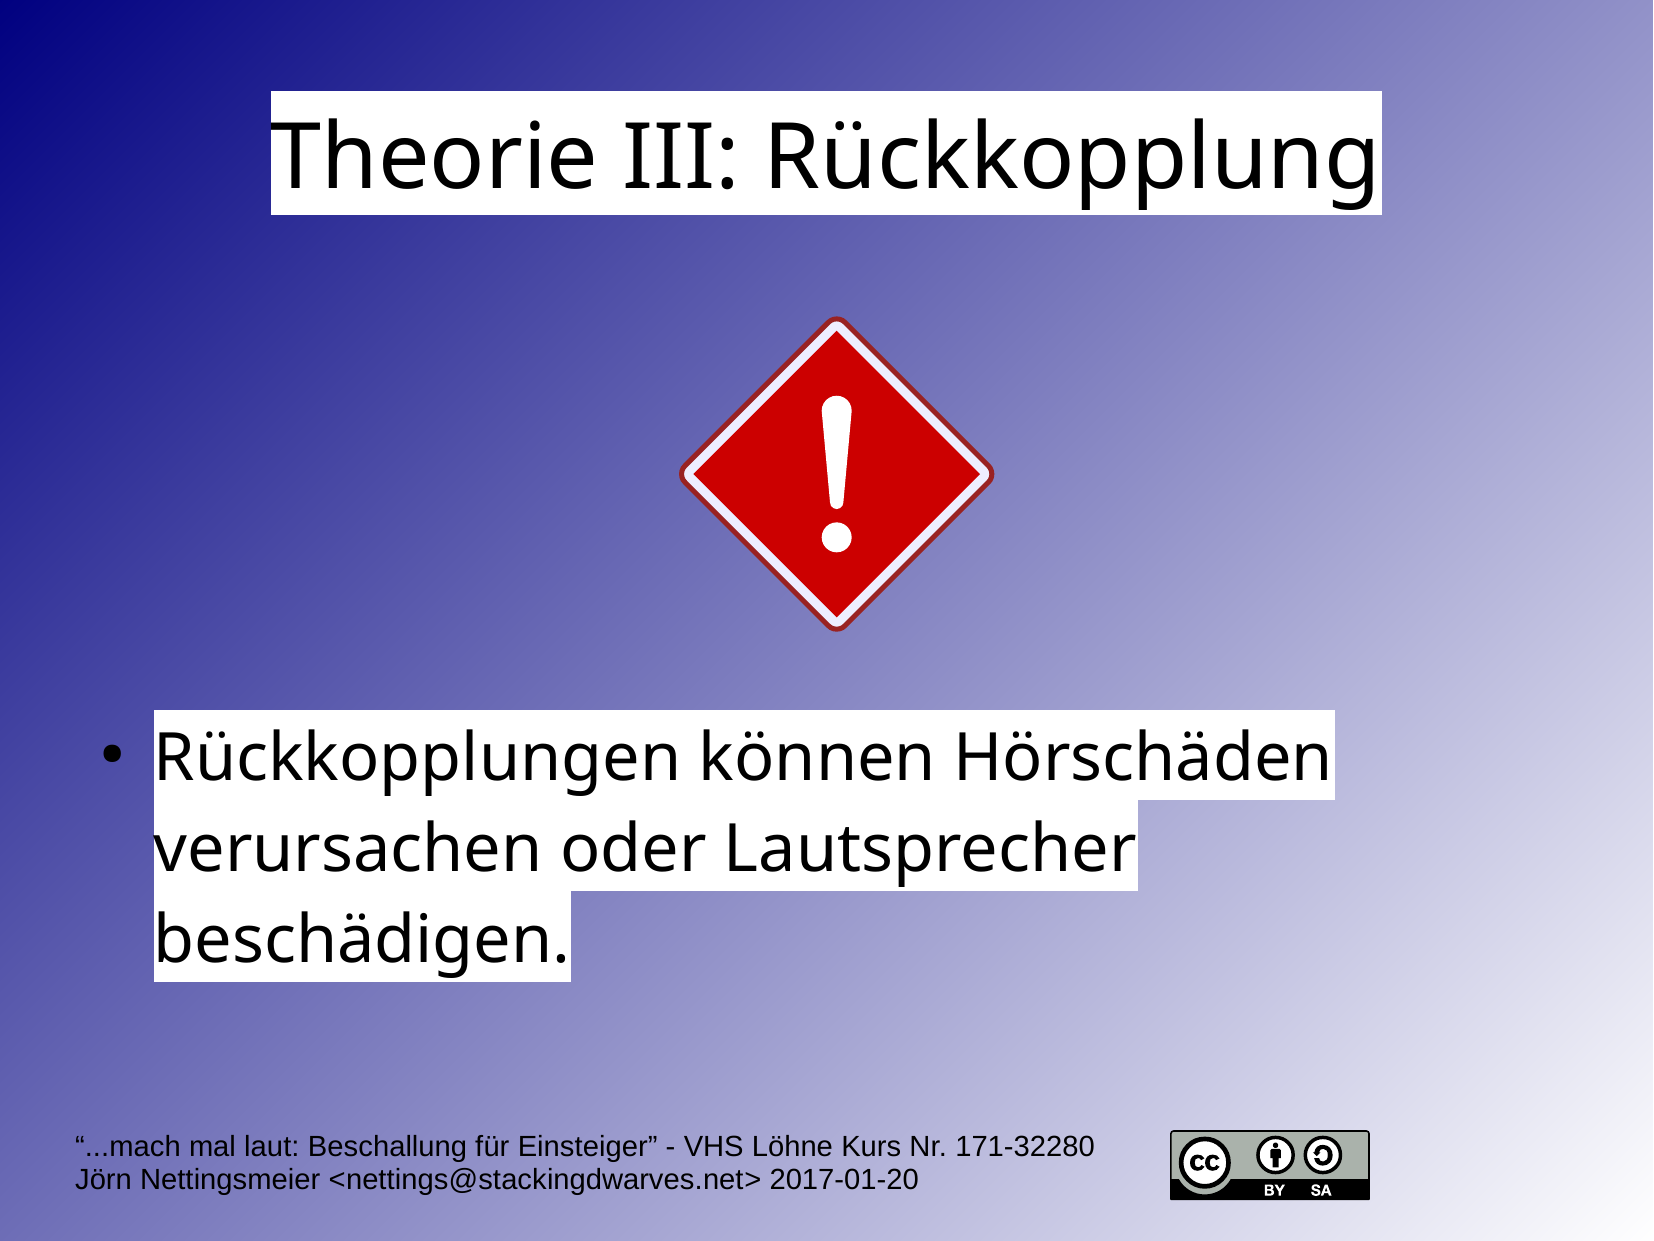

# Theorie III: Rückkopplung
Rückkopplungen können Hörschäden verursachen oder Lautsprecher beschädigen.